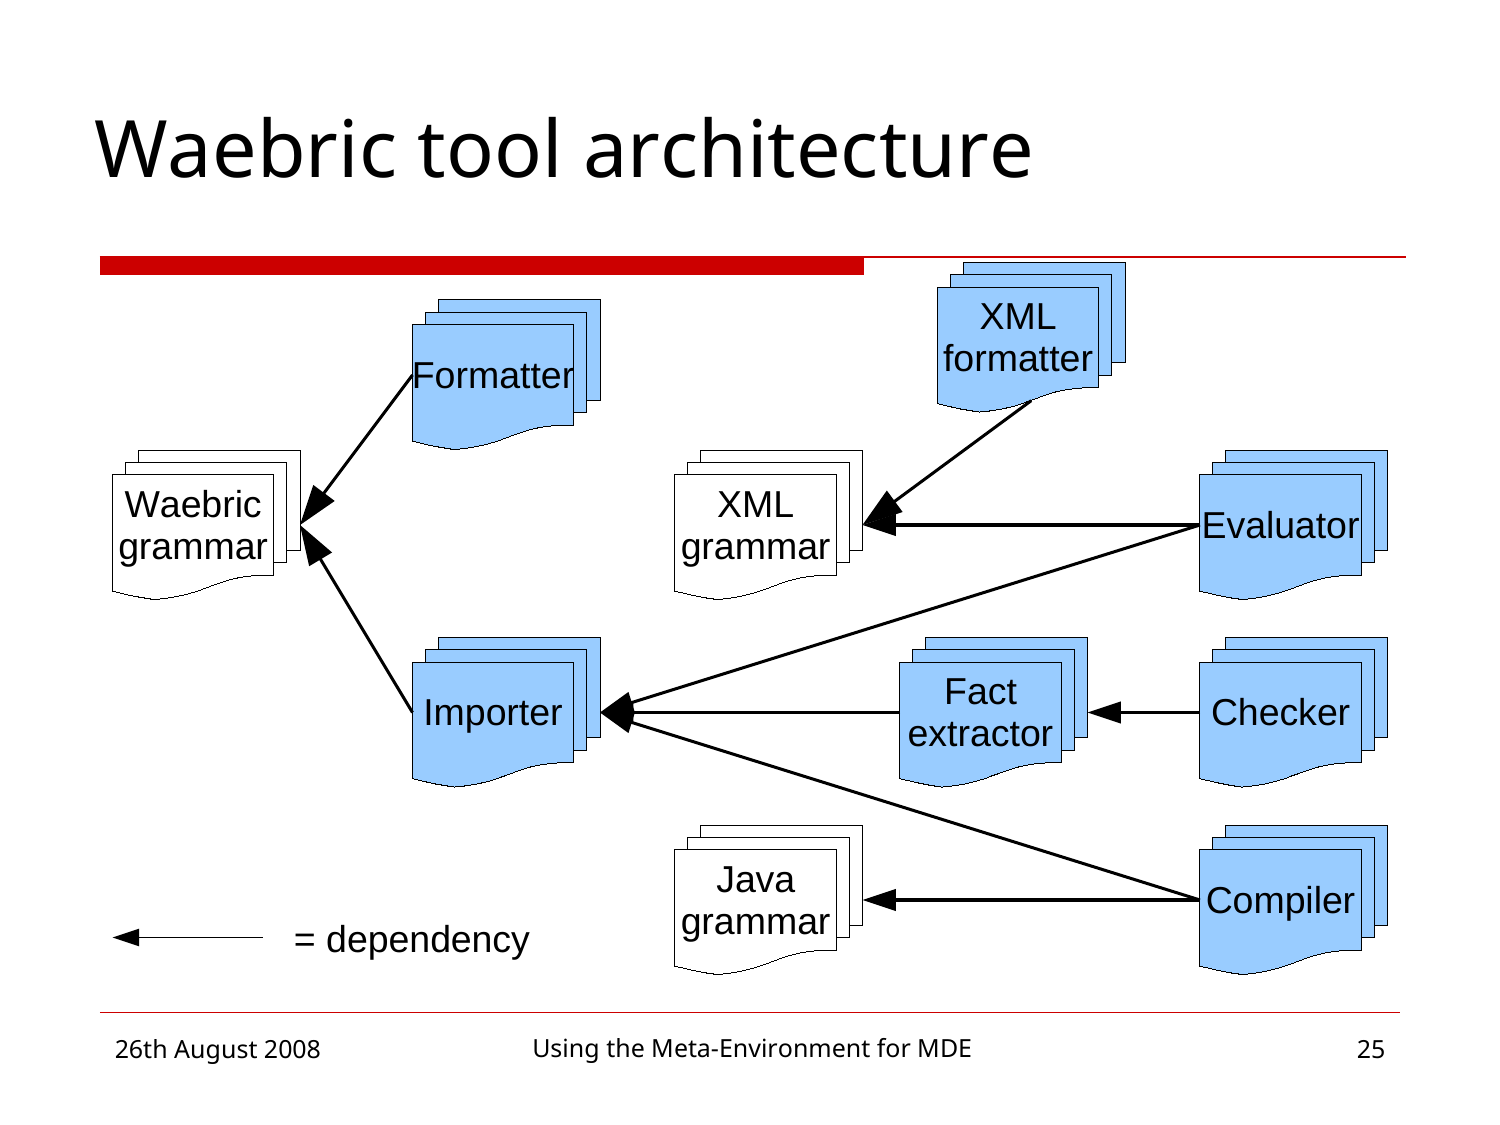

# Waebric tool architecture
XML
formatter
Formatter
Waebric
grammar
XML
grammar
Evaluator
Importer
Fact
extractor
Checker
Java
grammar
Compiler
= dependency
Using the Meta-Environment for MDE
26th August 2008
25